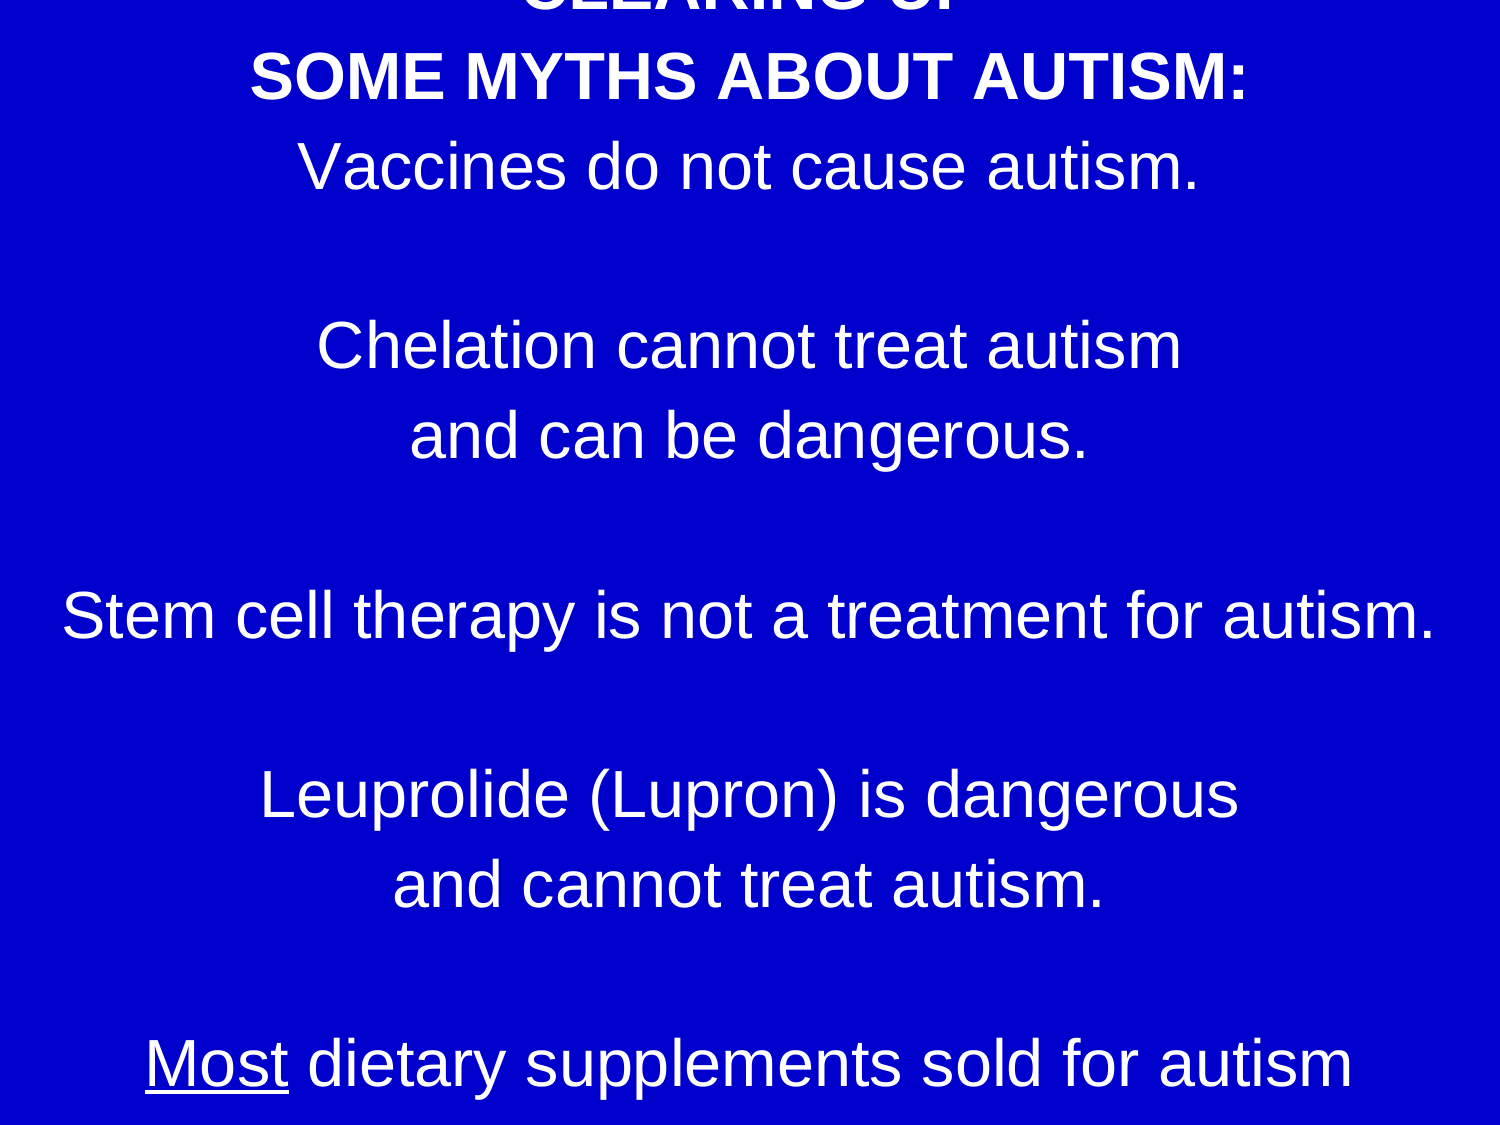

# CLEARING UP SOME MYTHS ABOUT AUTISM: Vaccines do not cause autism. Chelation cannot treat autism and can be dangerous. Stem cell therapy is not a treatment for autism. Leuprolide (Lupron) is dangerous and cannot treat autism. Most dietary supplements sold for autism do not work.